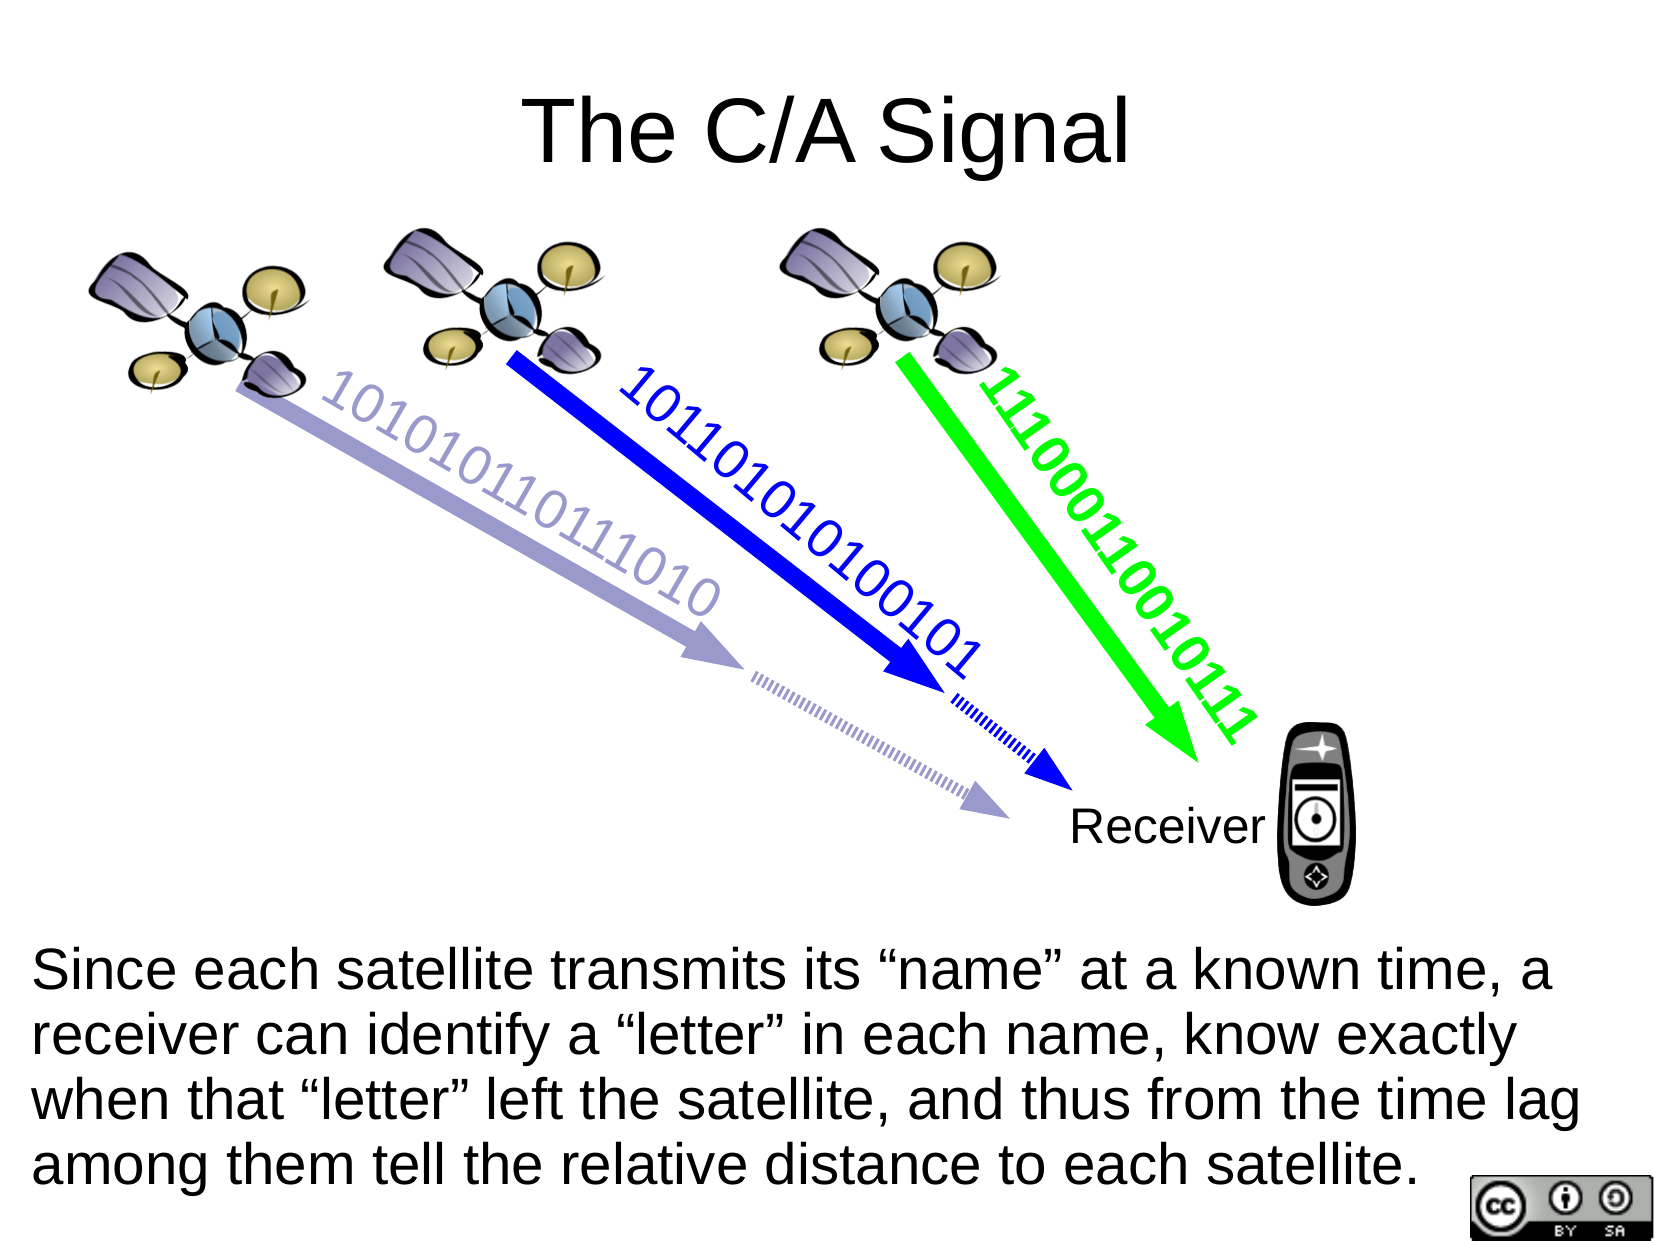

# The C/A Signal
101010110111010
101101010100101
111000110010111
Receiver
Since each satellite transmits its “name” at a known time, a
receiver can identify a “letter” in each name, know exactly
when that “letter” left the satellite, and thus from the time lag
among them tell the relative distance to each satellite.